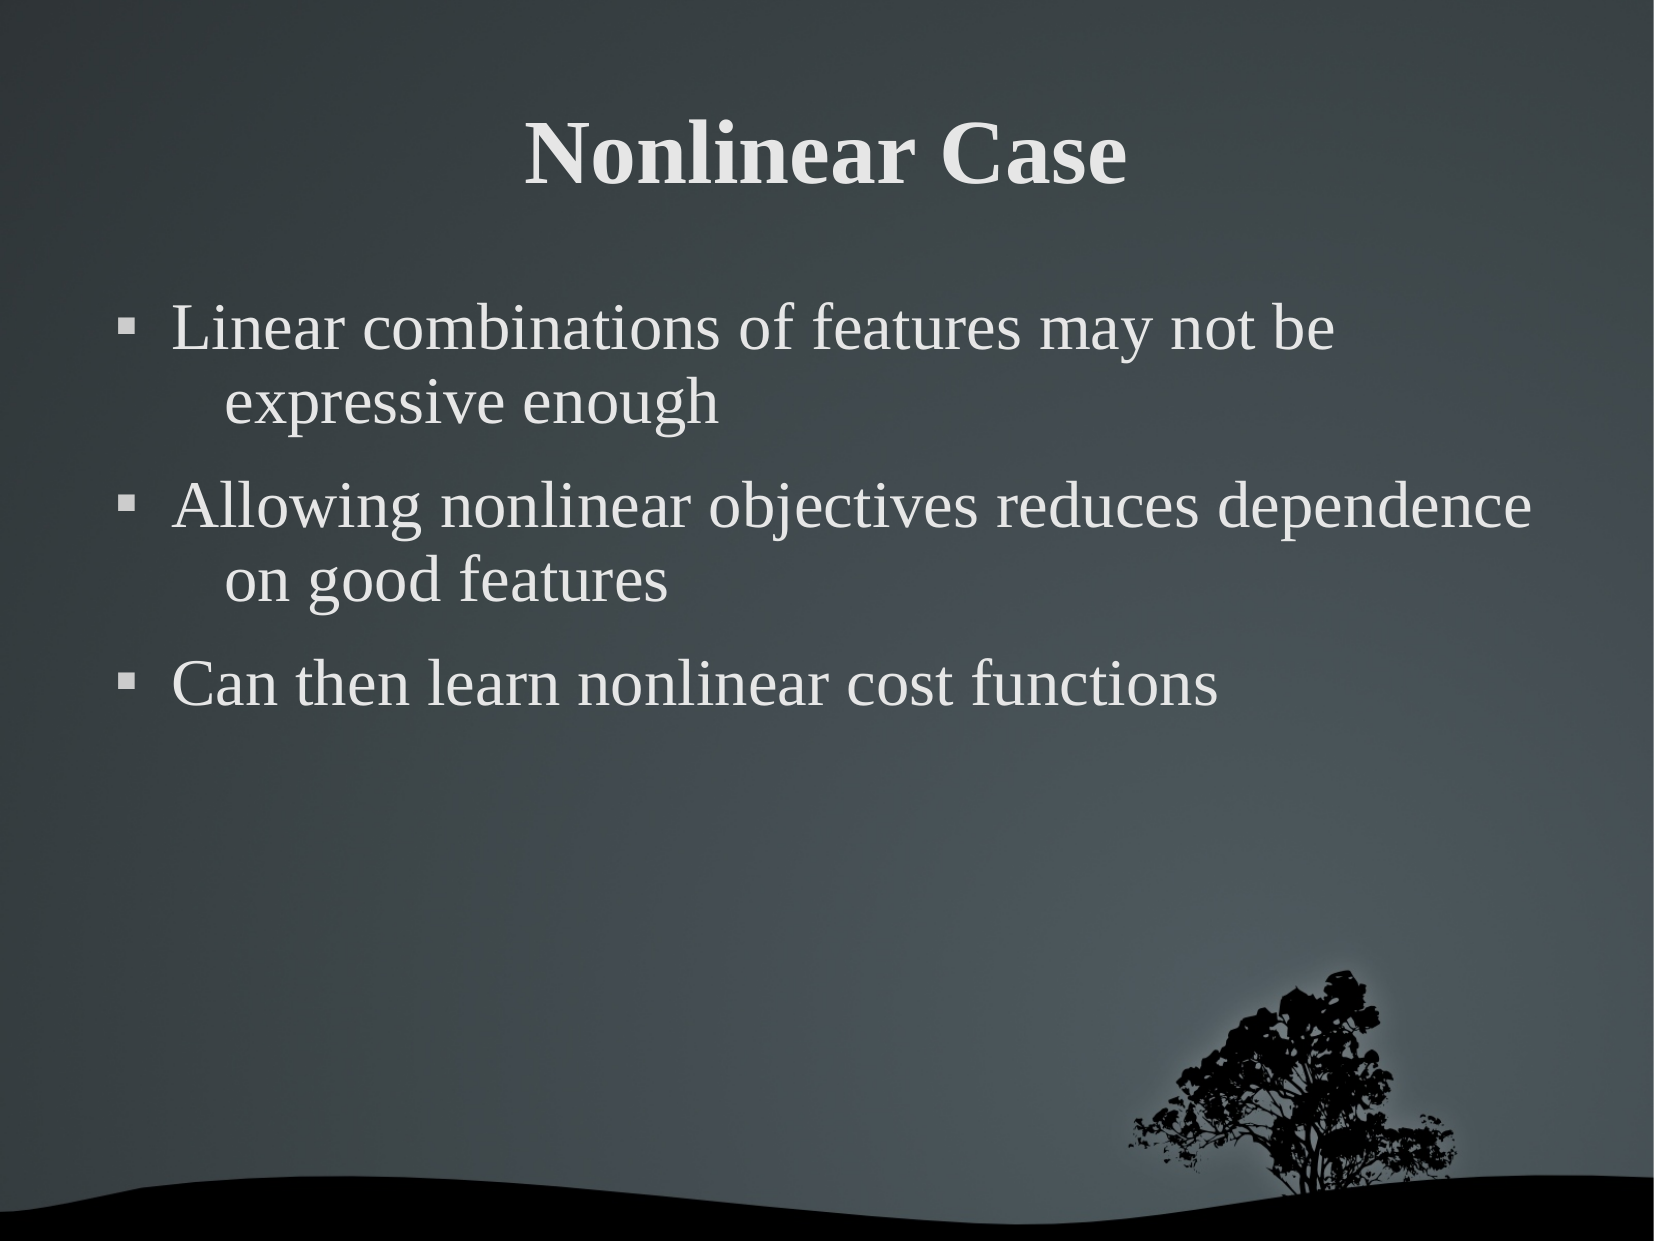

# Nonlinear Case
Linear combinations of features may not be expressive enough
Allowing nonlinear objectives reduces dependence on good features
Can then learn nonlinear cost functions